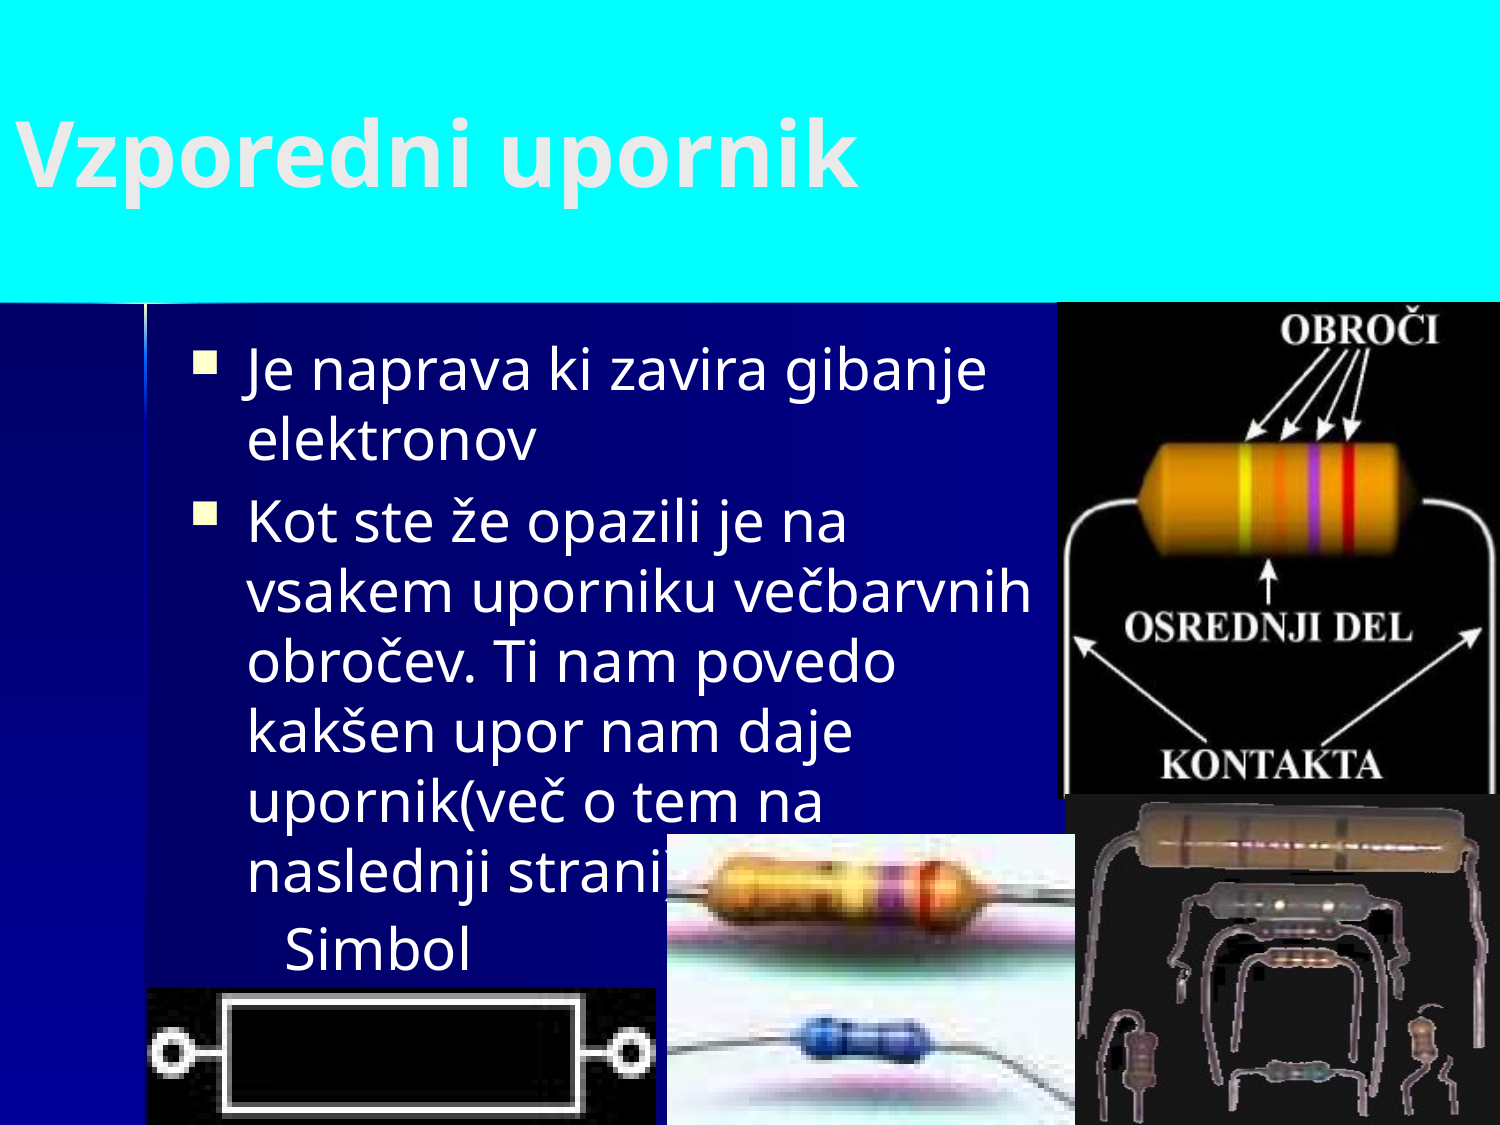

# Vzporedni upornik
Je naprava ki zavira gibanje elektronov
Kot ste že opazili je na vsakem uporniku večbarvnih obročev. Ti nam povedo kakšen upor nam daje upornik(več o tem na naslednji strani)
Simbol